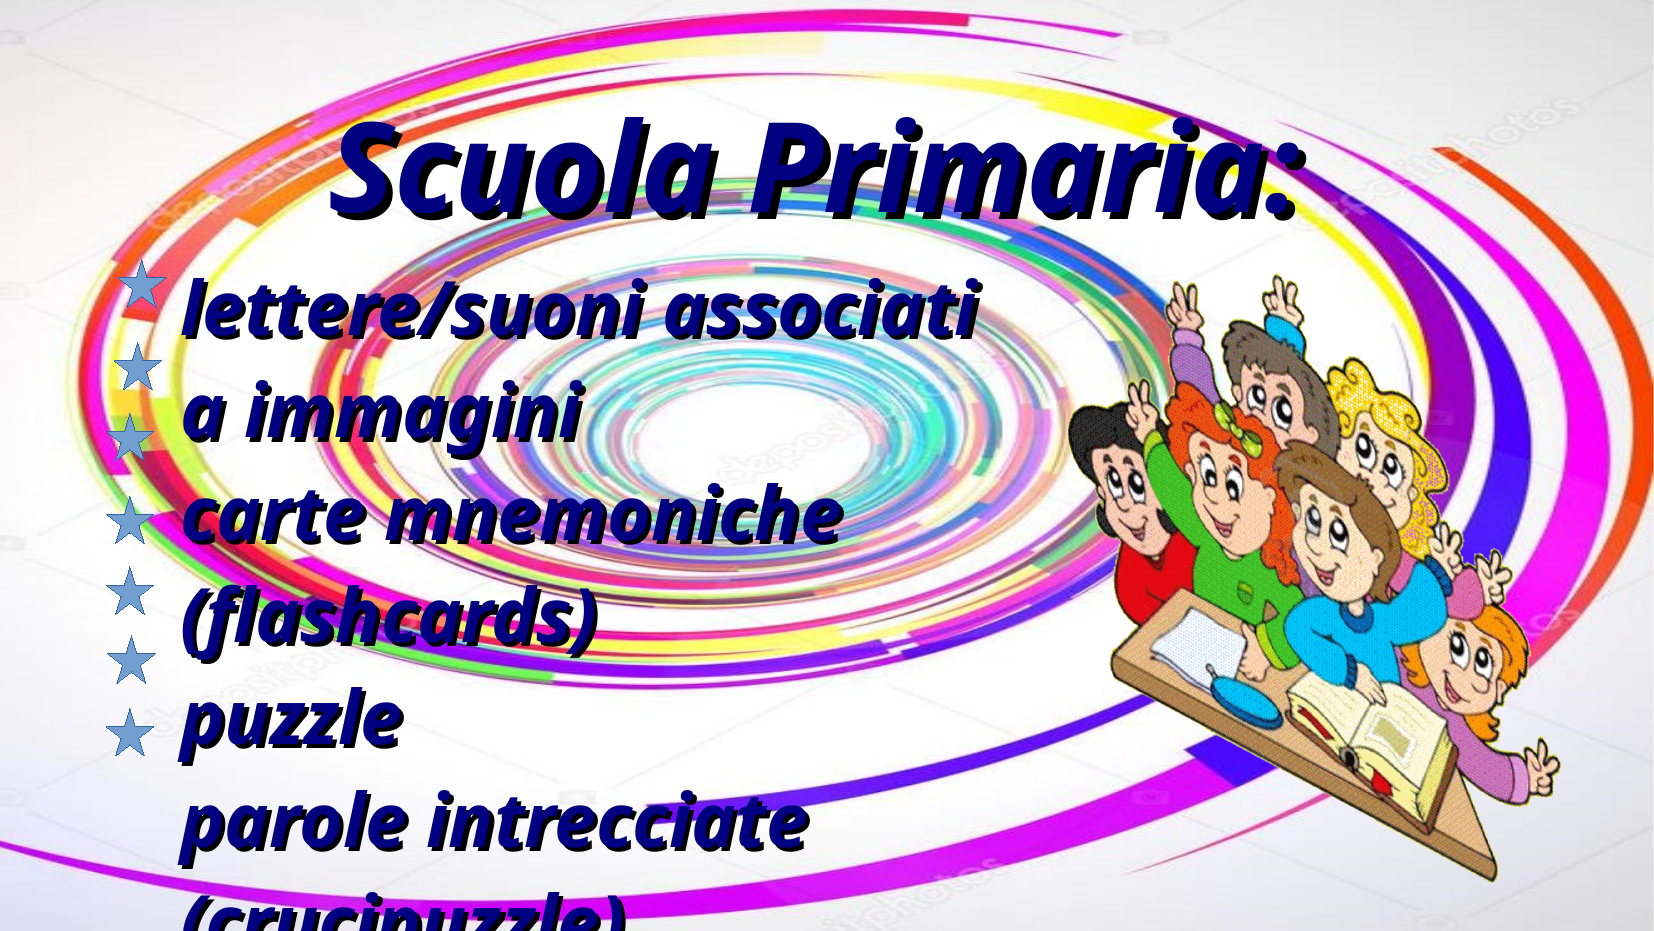

Scuola Primaria:
lettere/suoni associati a immagini
carte mnemoniche (flashcards)
puzzle
parole intrecciate (crucipuzzle)
anagrammi di parole
attività grafico-pittoriche
fumetti da completare